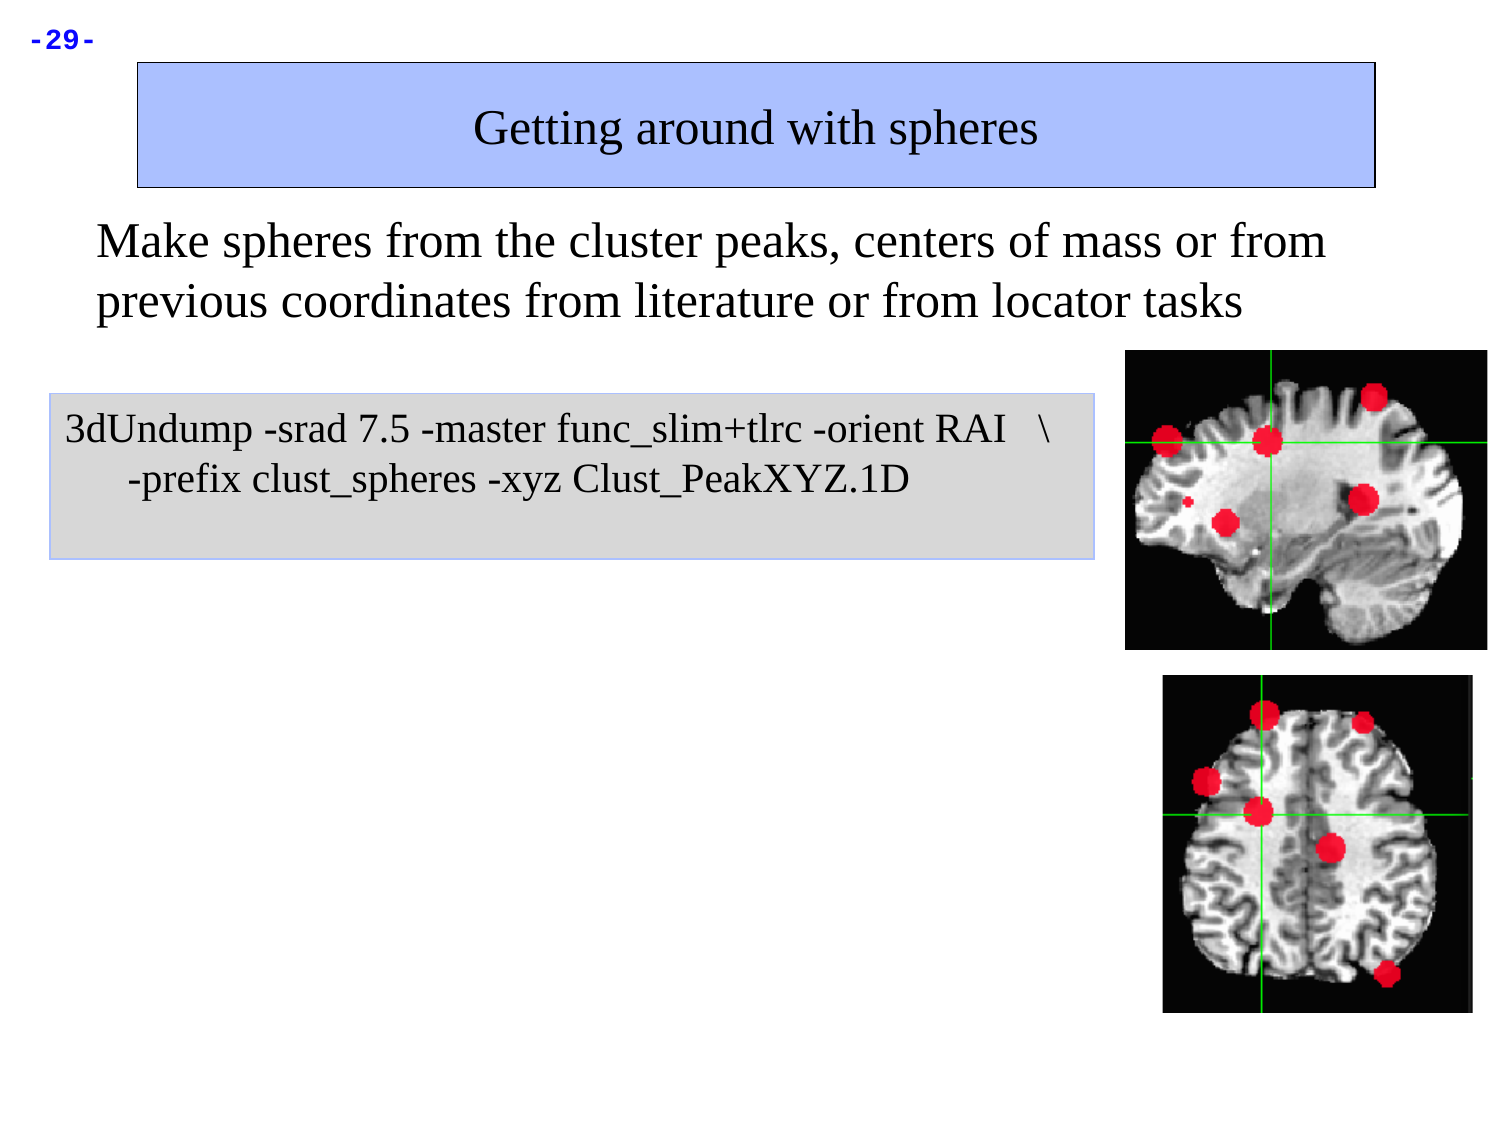

# Getting around with spheres
Make spheres from the cluster peaks, centers of mass or from previous coordinates from literature or from locator tasks
3dUndump -srad 7.5 -master func_slim+tlrc -orient RAI \
 -prefix clust_spheres -xyz Clust_PeakXYZ.1D